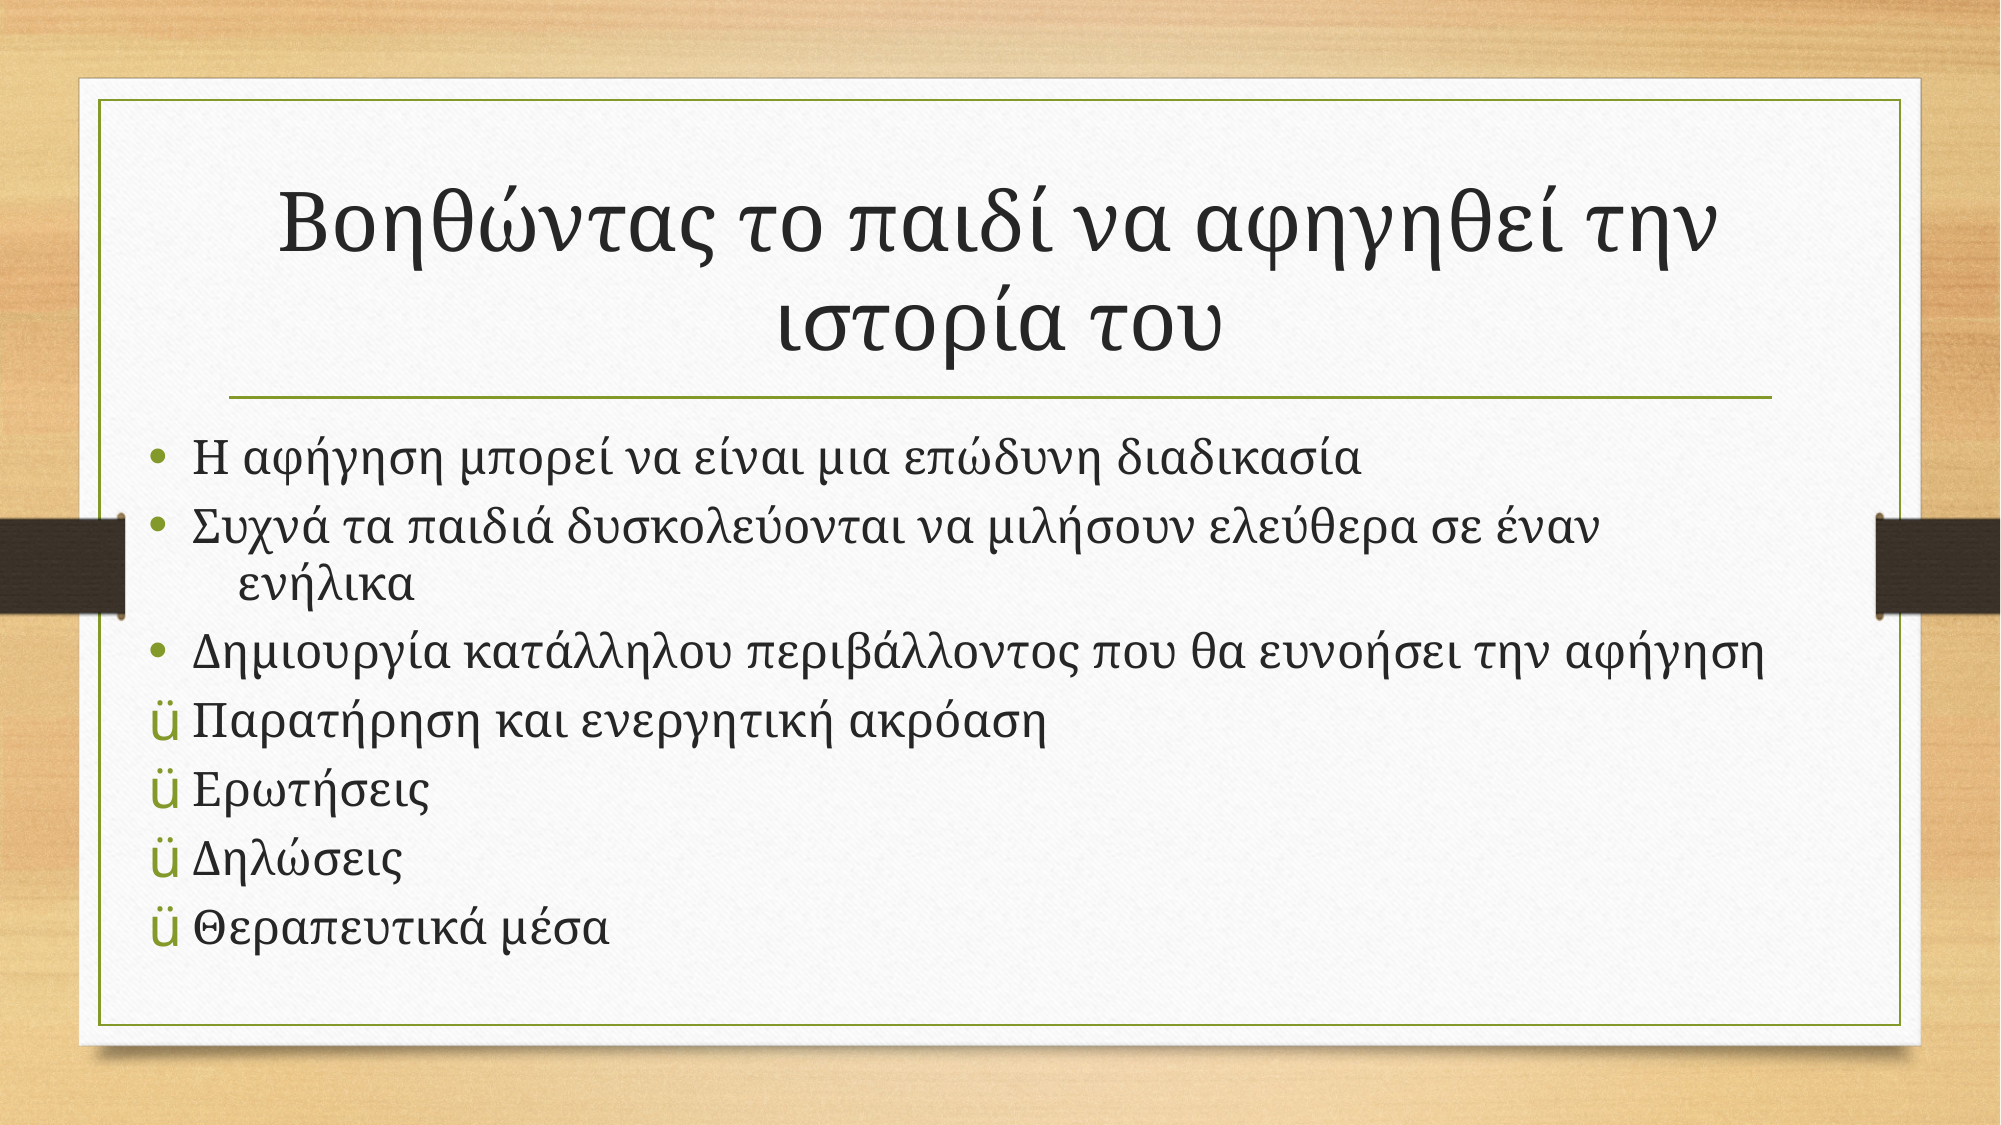

# Βοηθώντας το παιδί να αφηγηθεί την ιστορία του
Η αφήγηση μπορεί να είναι μια επώδυνη διαδικασία
Συχνά τα παιδιά δυσκολεύονται να μιλήσουν ελεύθερα σε έναν ενήλικα
Δημιουργία κατάλληλου περιβάλλοντος που θα ευνοήσει την αφήγηση
Παρατήρηση και ενεργητική ακρόαση
Ερωτήσεις
Δηλώσεις
Θεραπευτικά μέσα